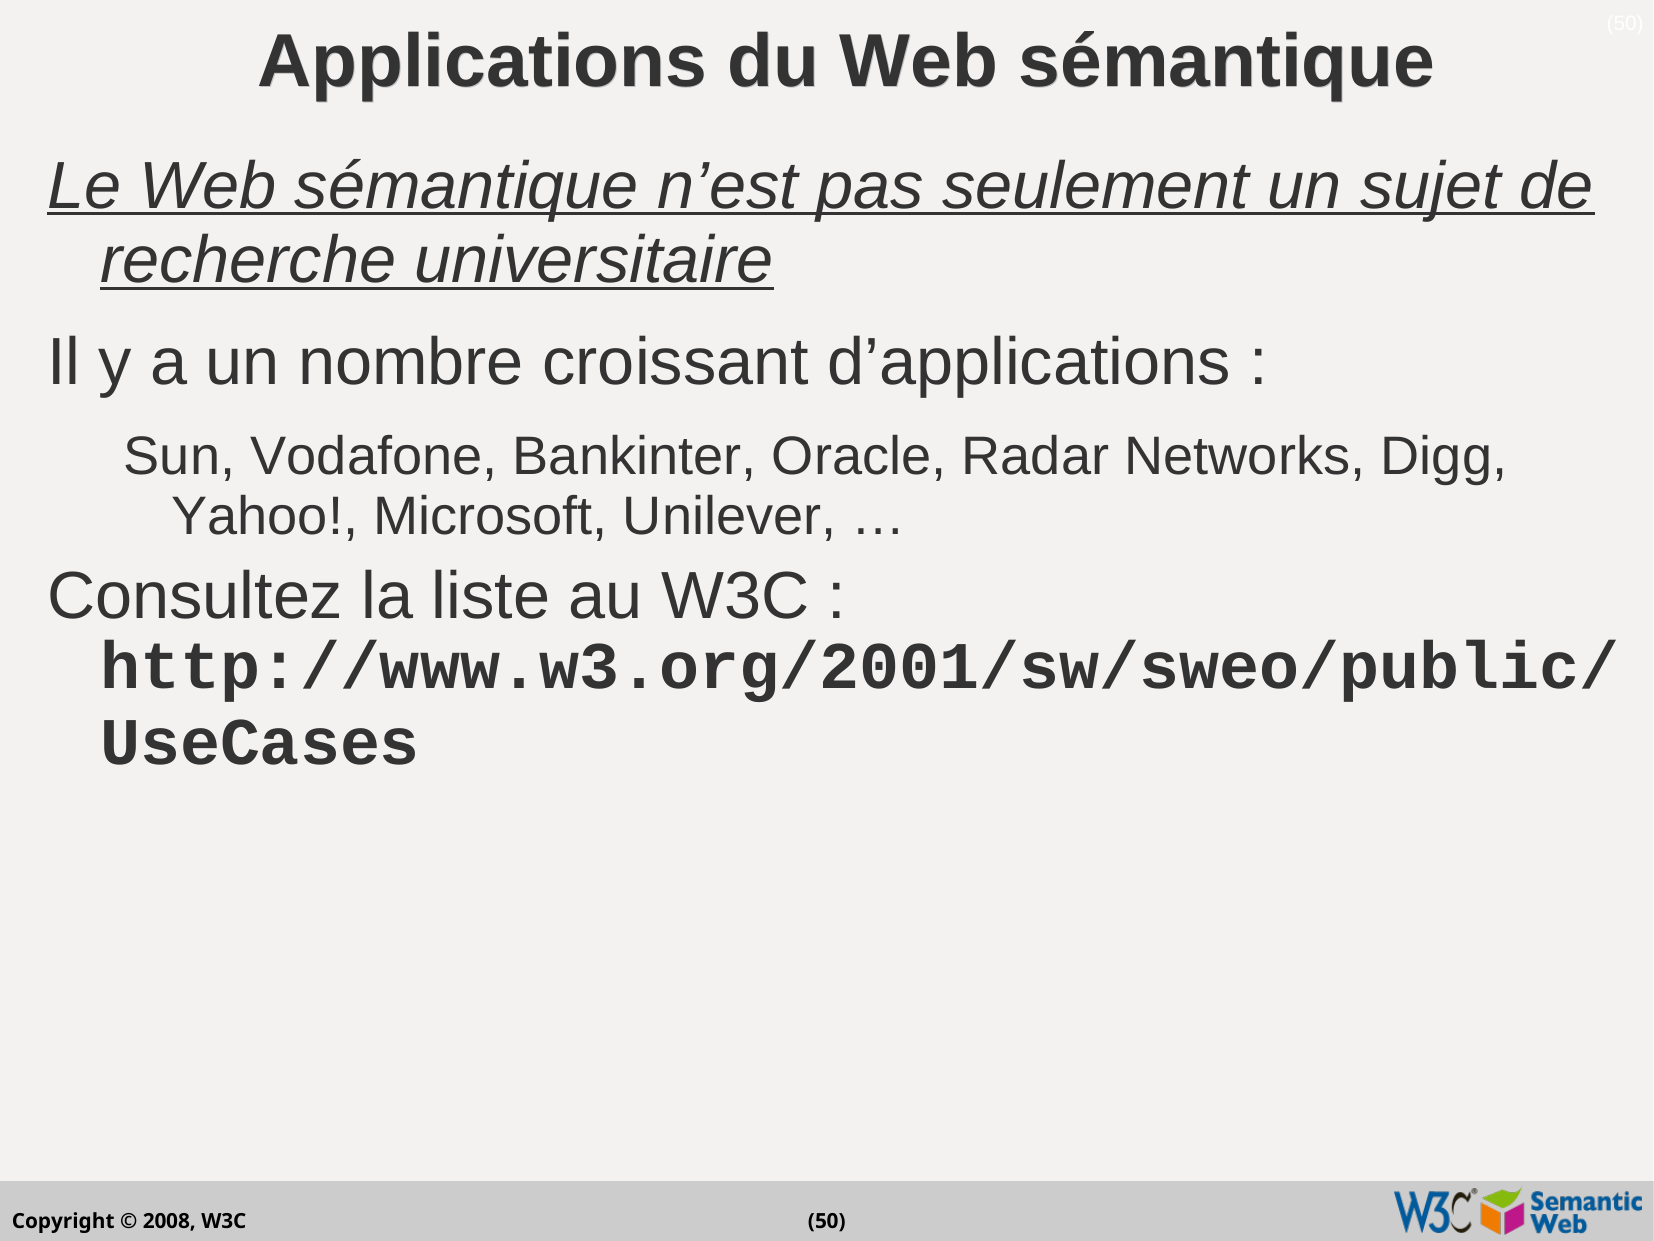

# Applications du Web sémantique
Le Web sémantique n’est pas seulement un sujet de recherche universitaire
Il y a un nombre croissant d’applications :
Sun, Vodafone, Bankinter, Oracle, Radar Networks, Digg, Yahoo!, Microsoft, Unilever, …
Consultez la liste au W3C : http://www.w3.org/2001/sw/sweo/public/UseCases